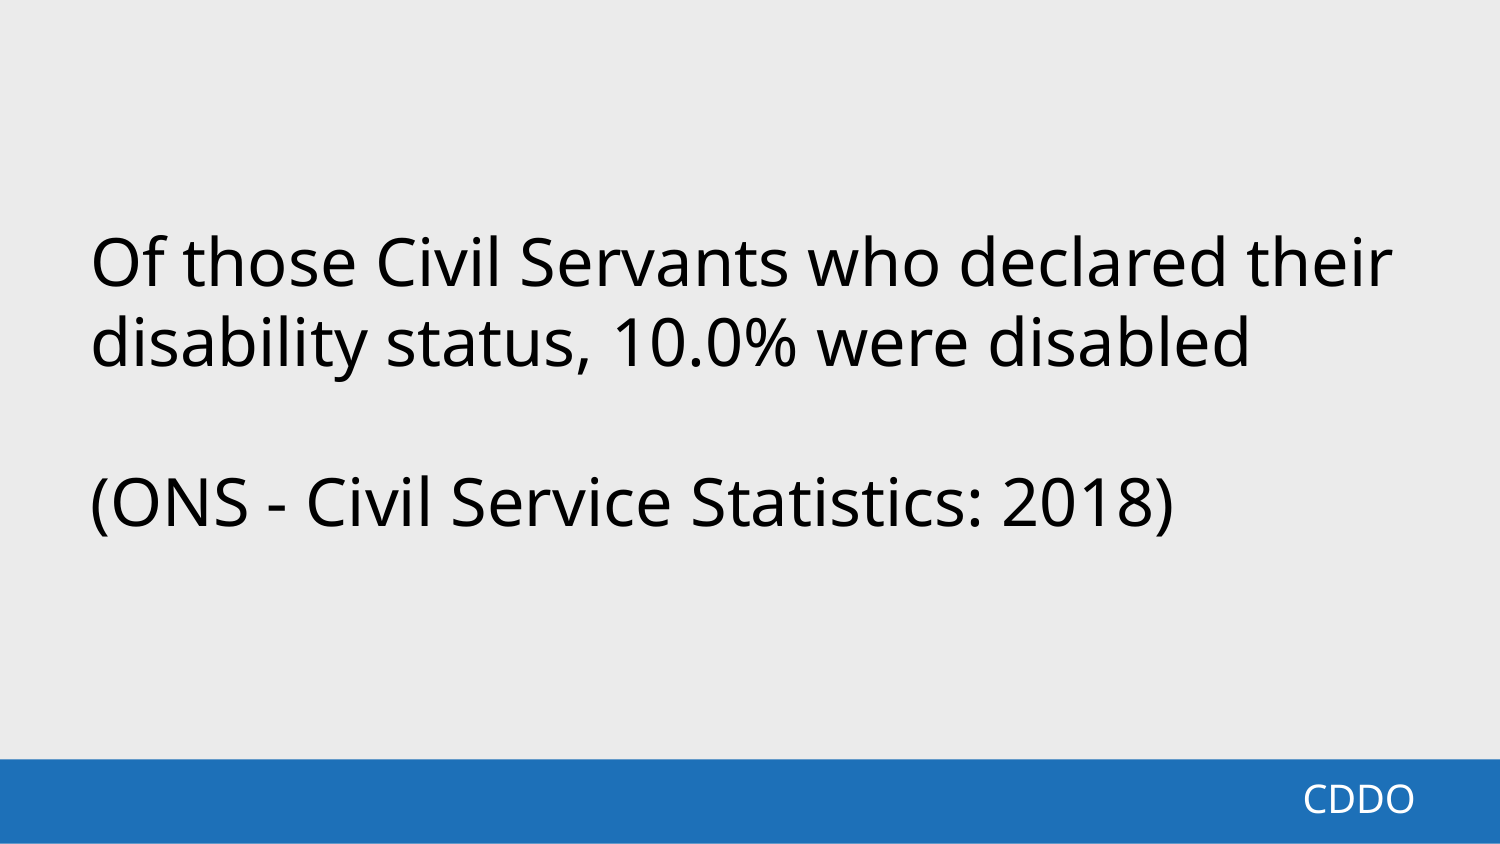

Of those Civil Servants who declared their disability status, 10.0% were disabled
(ONS - Civil Service Statistics: 2018)